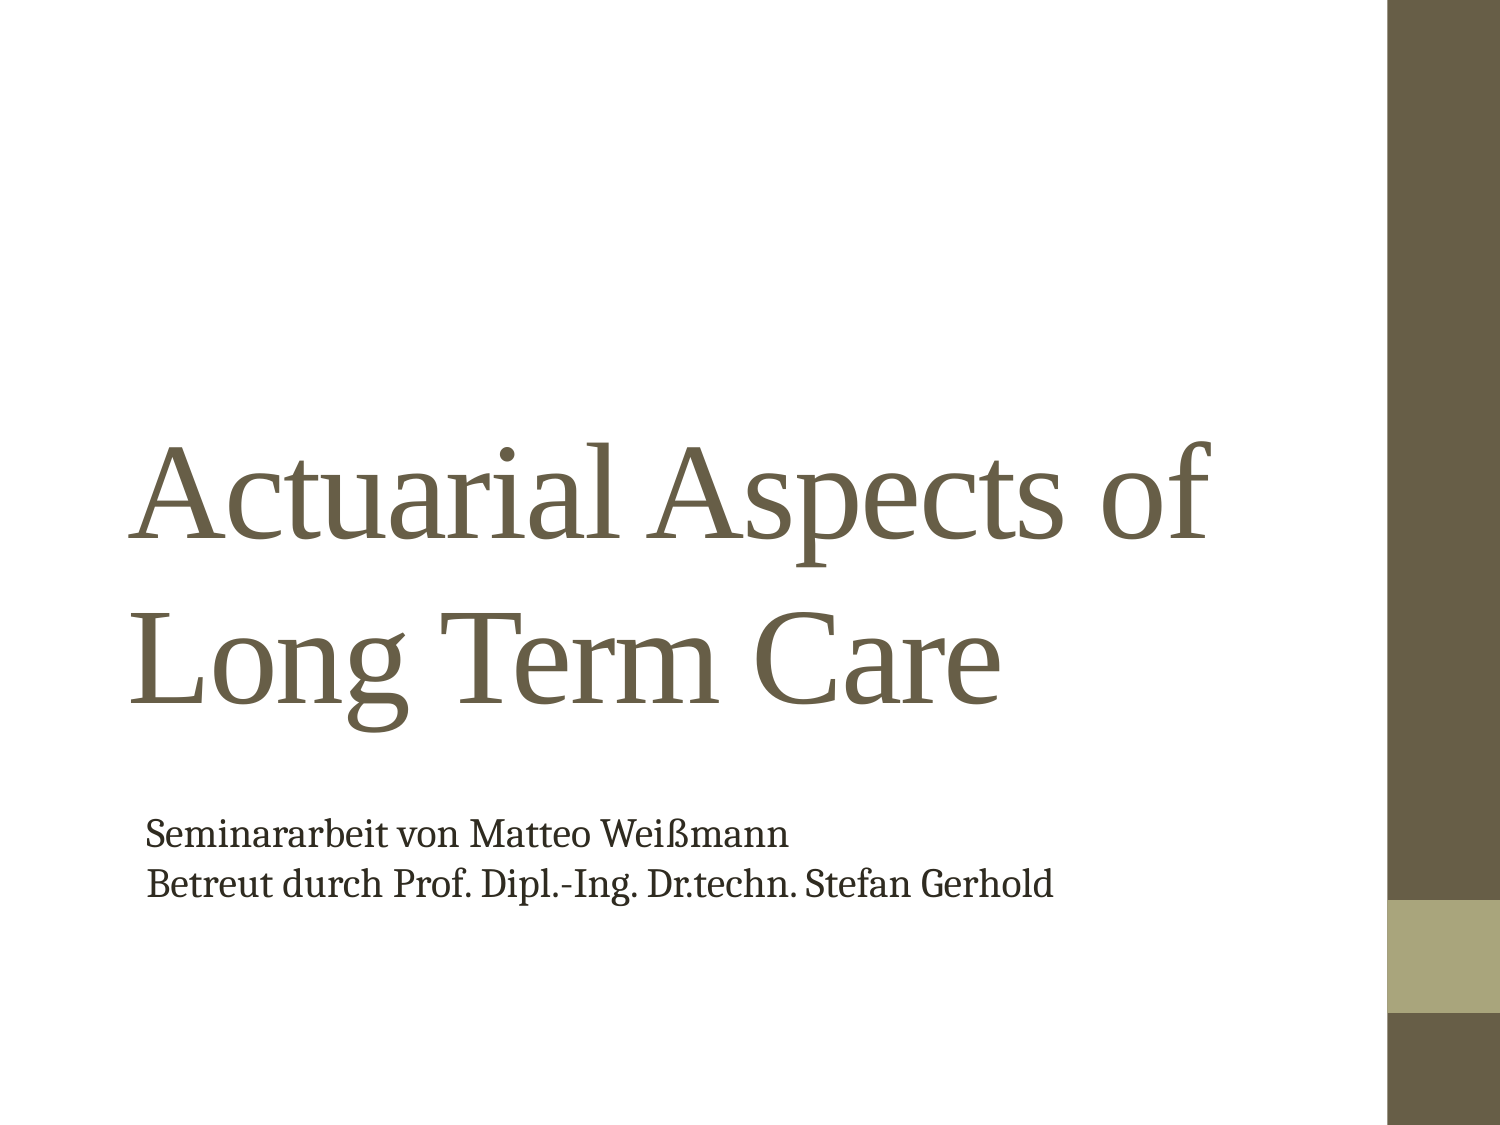

# Actuarial Aspects of Long Term Care
Seminararbeit von Matteo Weißmann
Betreut durch Prof. Dipl.-Ing. Dr.techn. Stefan Gerhold